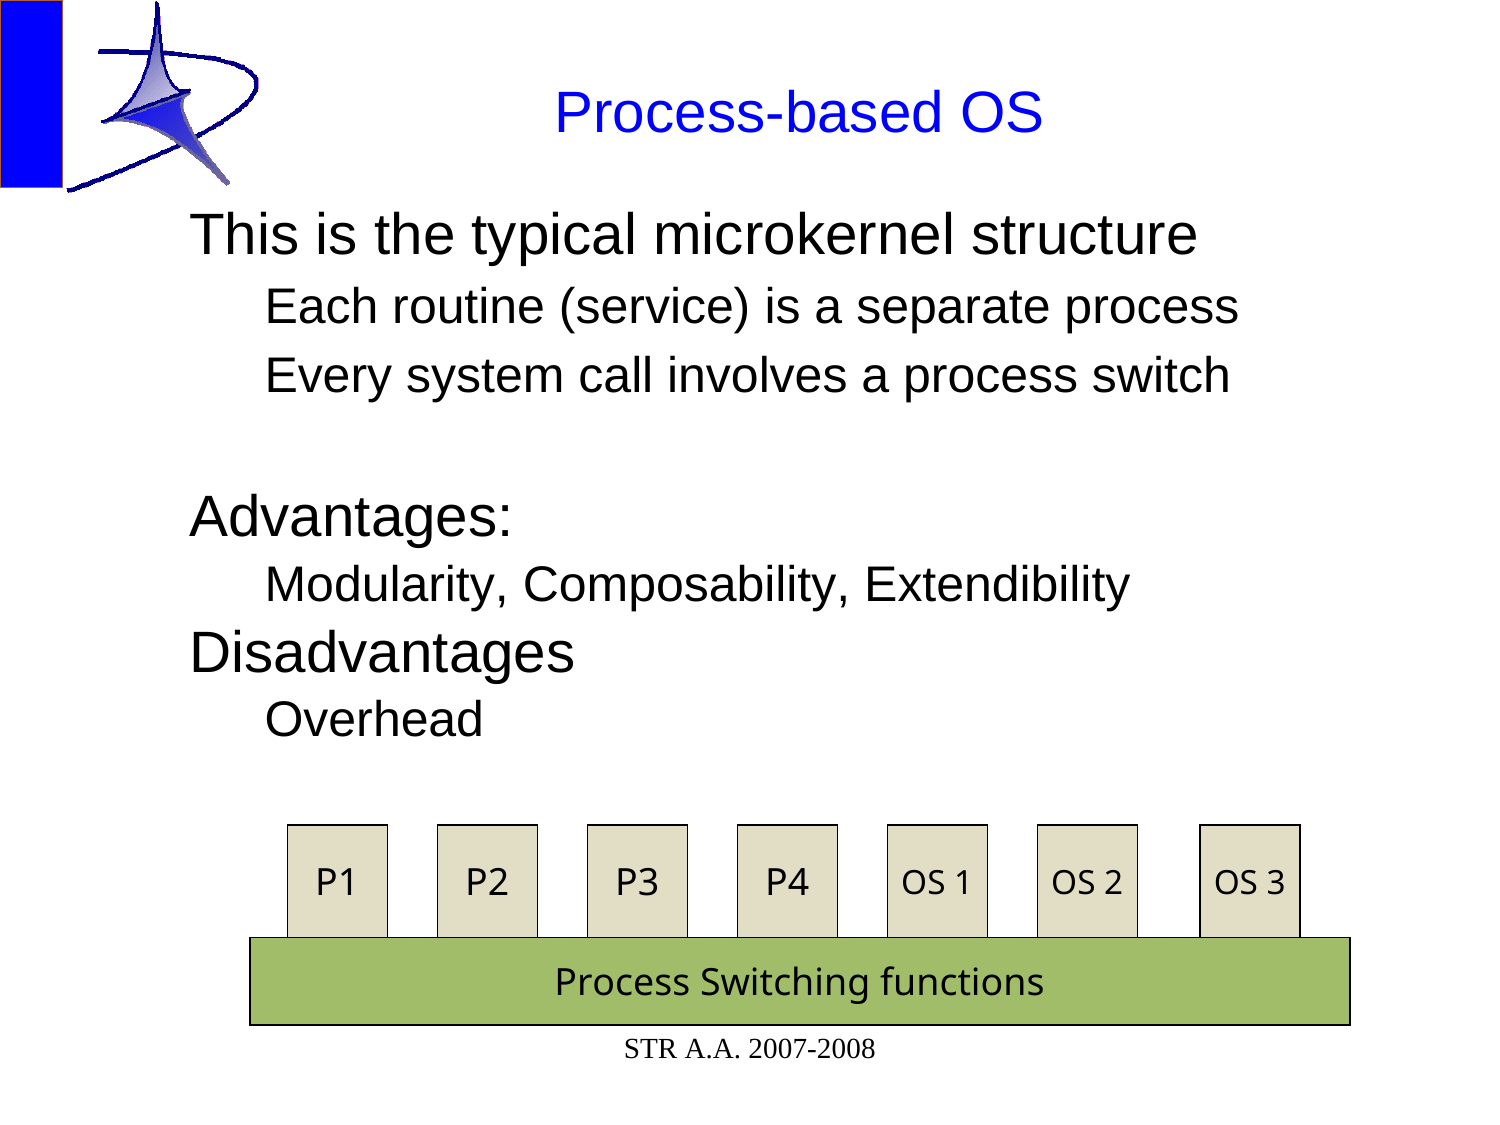

# Process-based OS
This is the typical microkernel structure
Each routine (service) is a separate process
Every system call involves a process switch
Advantages:
Modularity, Composability, Extendibility
Disadvantages
Overhead
P1
P2
P3
P4
OS 1
OS 2
OS 3
Process Switching functions
STR A.A. 2007-2008